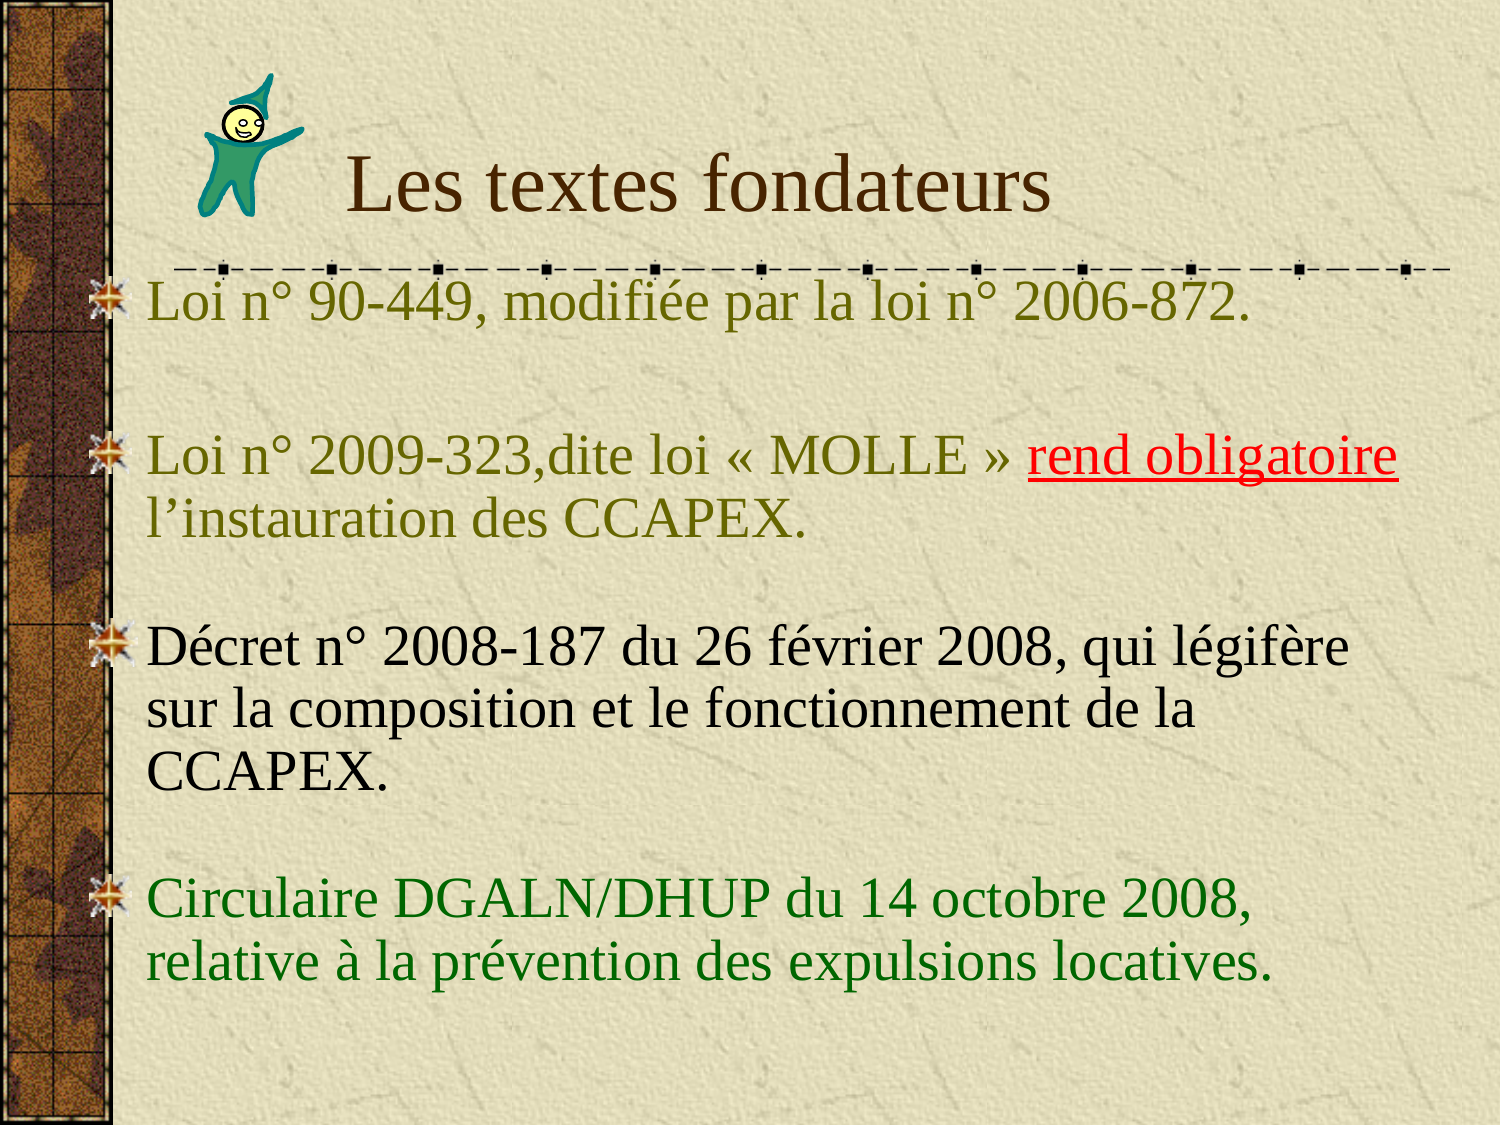

# Les textes fondateurs
Loi n° 90-449, modifiée par la loi n° 2006-872.
Loi n° 2009-323,dite loi « MOLLE » rend obligatoire l’instauration des CCAPEX.
Décret n° 2008-187 du 26 février 2008, qui légifère sur la composition et le fonctionnement de la CCAPEX.
Circulaire DGALN/DHUP du 14 octobre 2008, relative à la prévention des expulsions locatives.